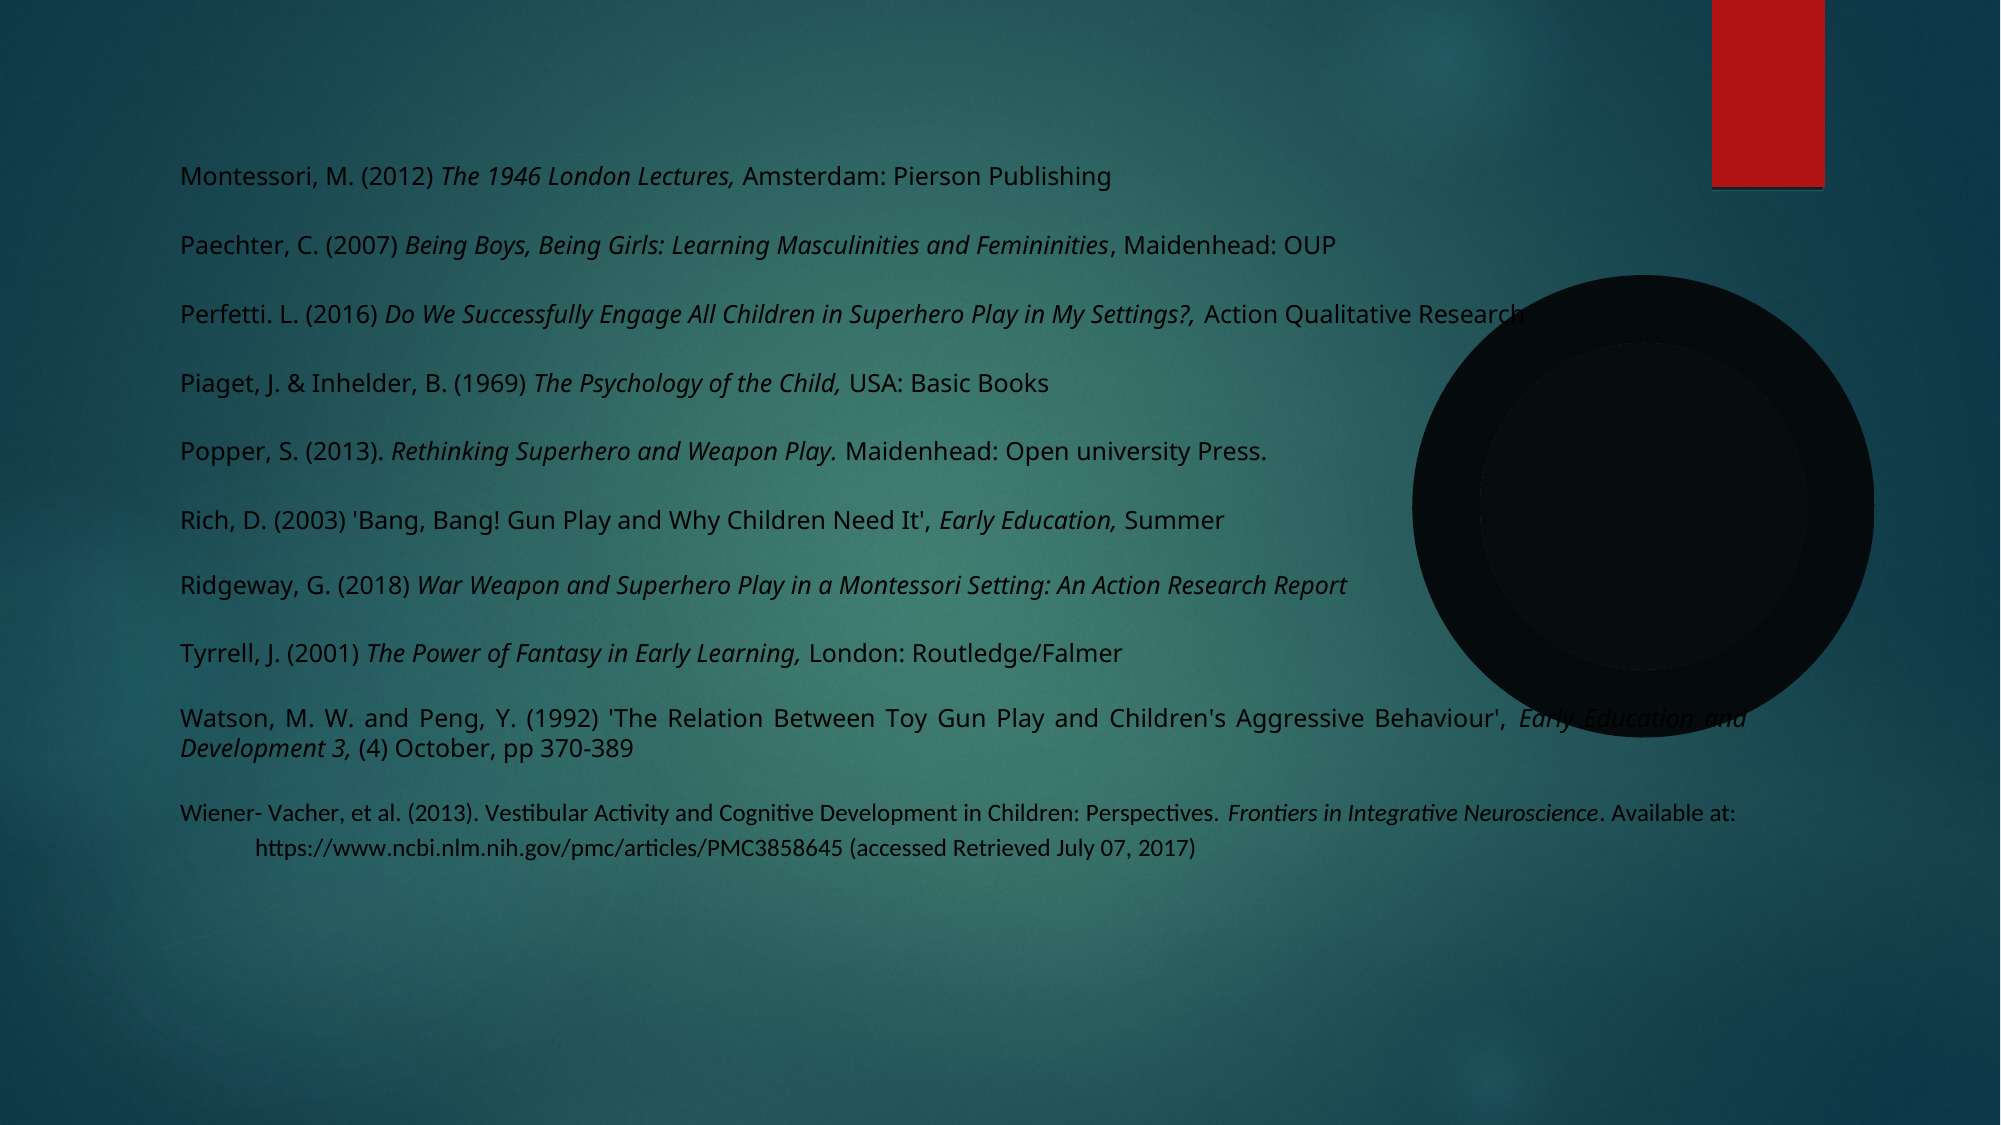

Montessori, M. (2012) The 1946 London Lectures, Amsterdam: Pierson Publishing
Paechter, C. (2007) Being Boys, Being Girls: Learning Masculinities and Femininities, Maidenhead: OUP
Perfetti. L. (2016) Do We Successfully Engage All Children in Superhero Play in My Settings?, Action Qualitative Research
Piaget, J. & Inhelder, B. (1969) The Psychology of the Child, USA: Basic Books
Popper, S. (2013). Rethinking Superhero and Weapon Play. Maidenhead: Open university Press.
Rich, D. (2003) 'Bang, Bang! Gun Play and Why Children Need It', Early Education, Summer
Ridgeway, G. (2018) War Weapon and Superhero Play in a Montessori Setting: An Action Research Report
Tyrrell, J. (2001) The Power of Fantasy in Early Learning, London: Routledge/Falmer
Watson, M. W. and Peng, Y. (1992) 'The Relation Between Toy Gun Play and Children's Aggressive Behaviour', Early Education and Development 3, (4) October, pp 370-389
Wiener- Vacher, et al. (2013). Vestibular Activity and Cognitive Development in Children: Perspectives. Frontiers in Integrative Neuroscience. Available at: https://www.ncbi.nlm.nih.gov/pmc/articles/PMC3858645 (accessed Retrieved July 07, 2017)